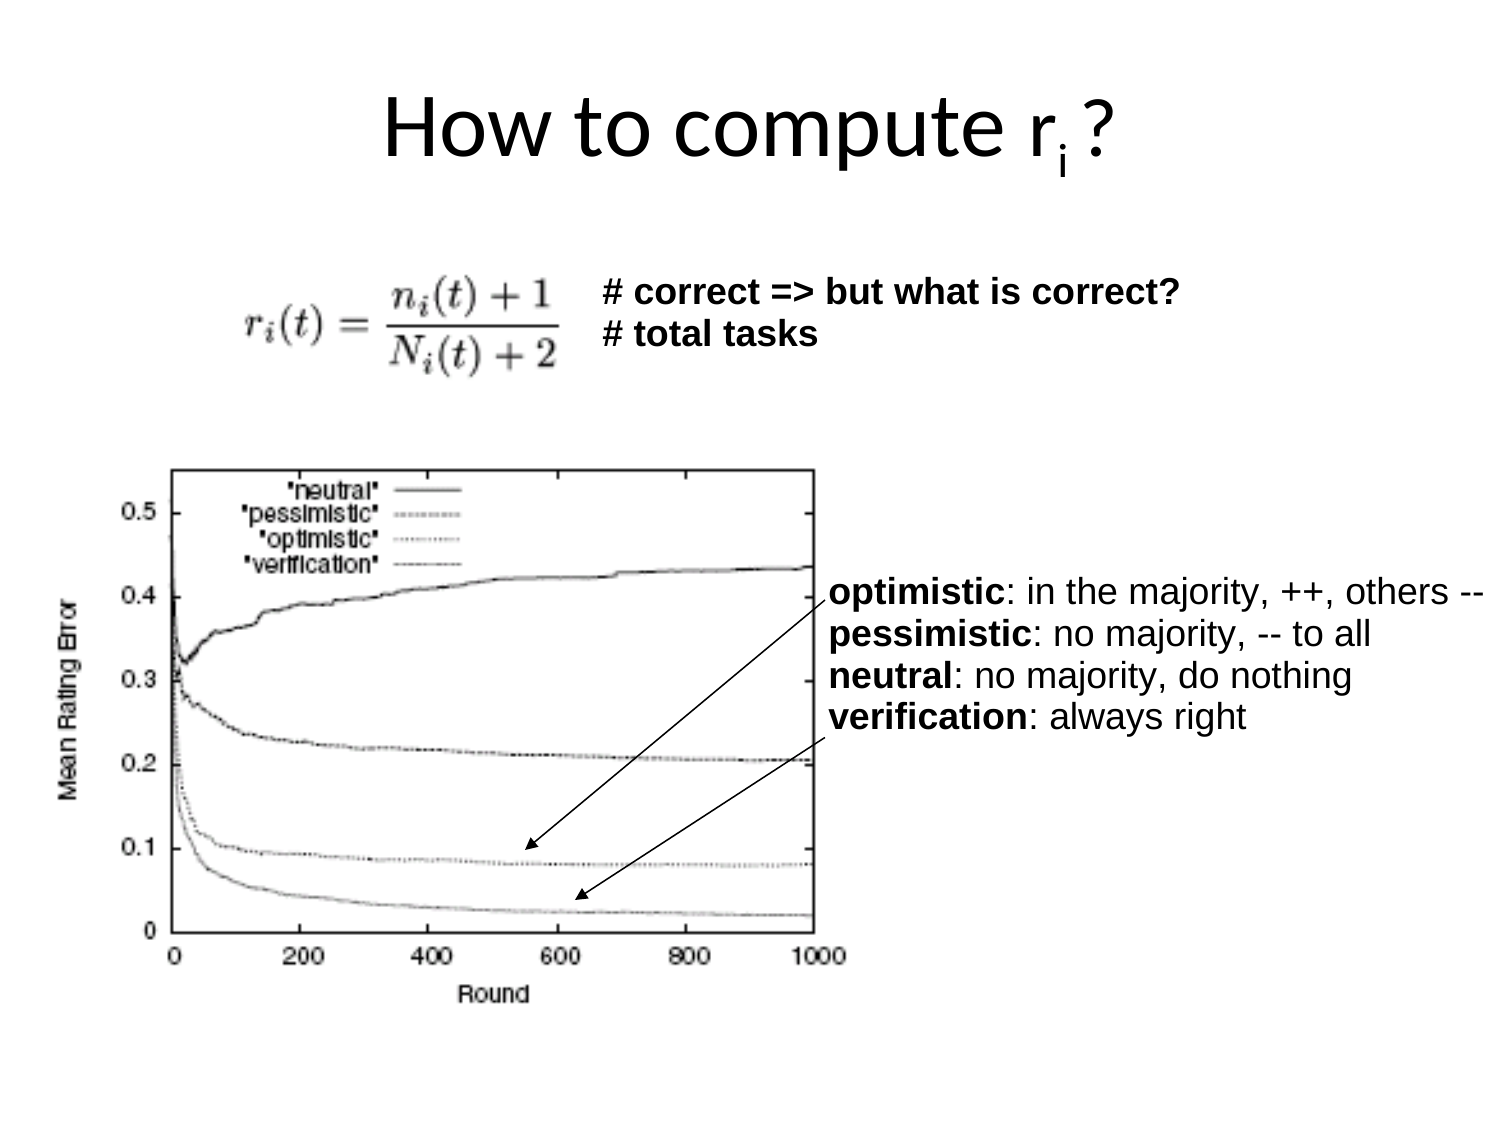

# How to compute ri ?
# correct => but what is correct?
# total tasks
optimistic: in the majority, ++, others --
pessimistic: no majority, -- to all
neutral: no majority, do nothing
verification: always right